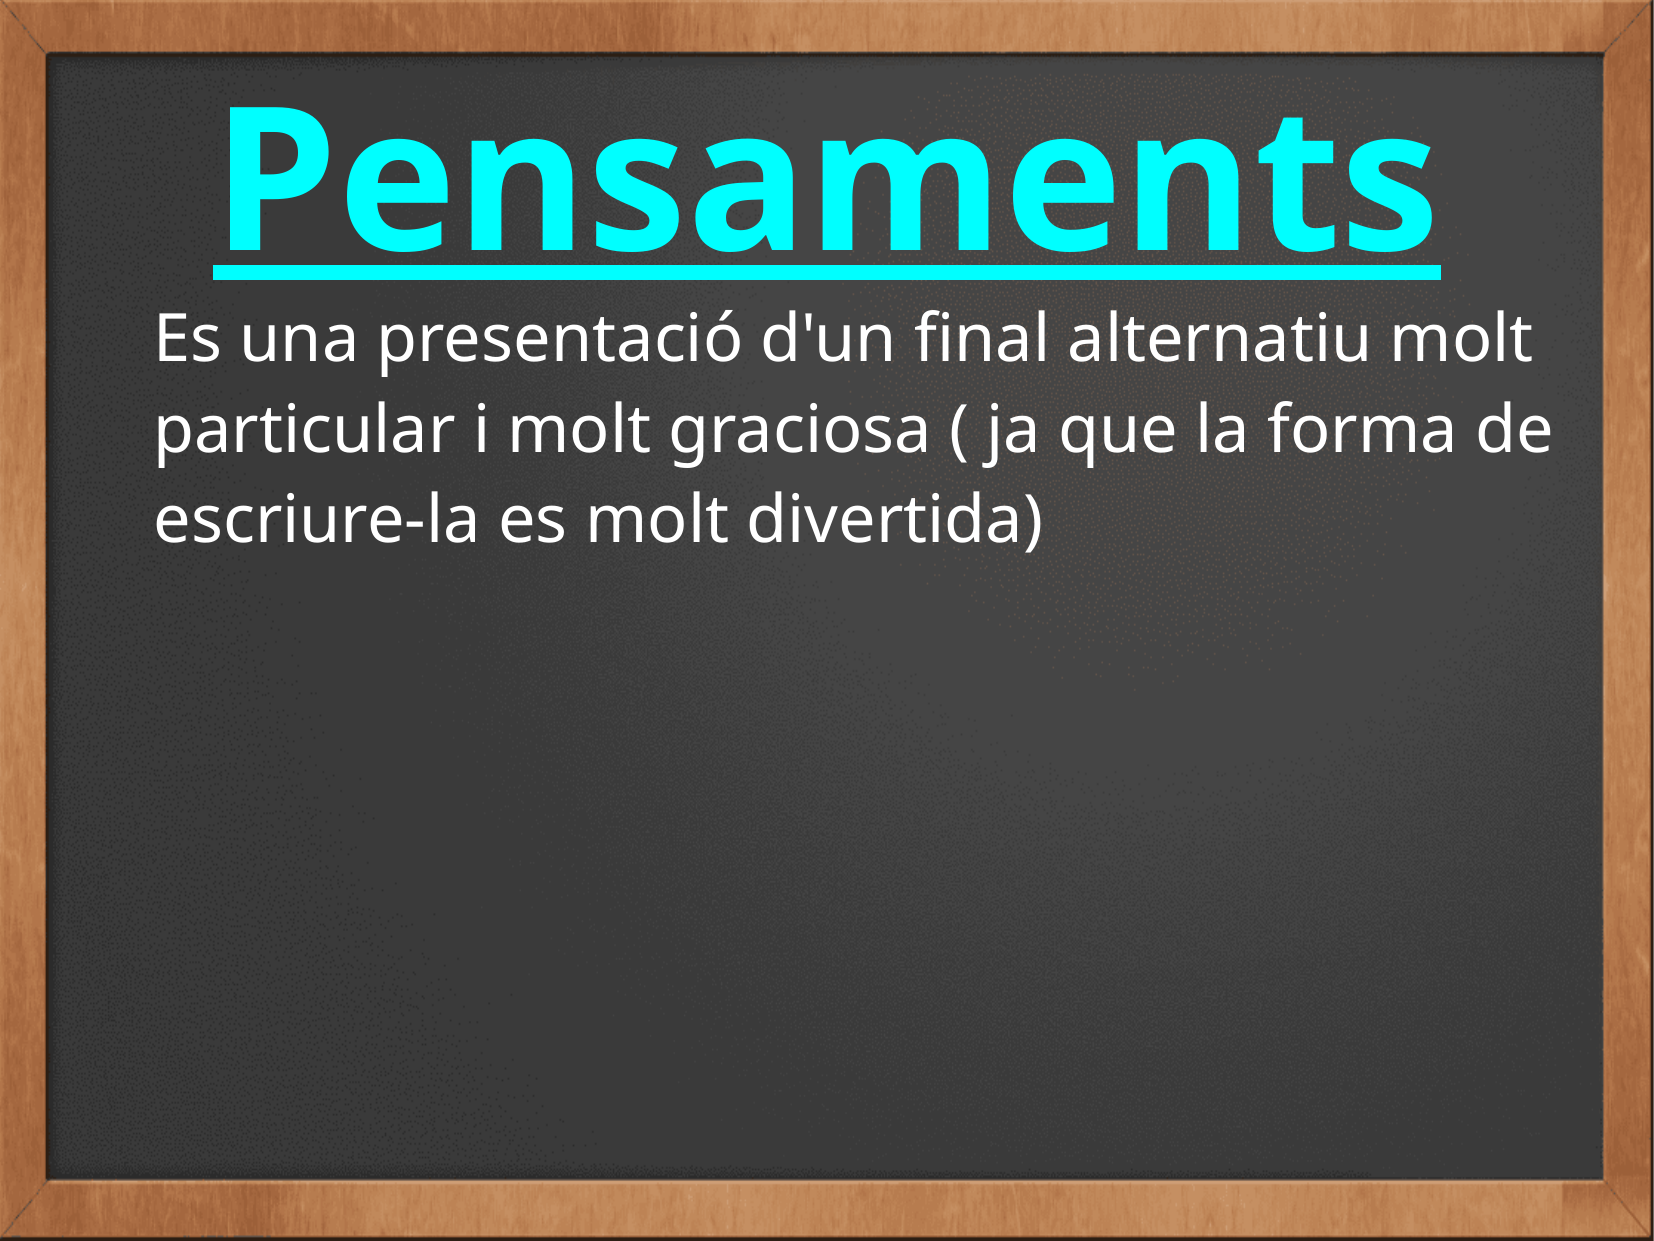

# Pensaments
Es una presentació d'un final alternatiu molt particular i molt graciosa ( ja que la forma de escriure-la es molt divertida)